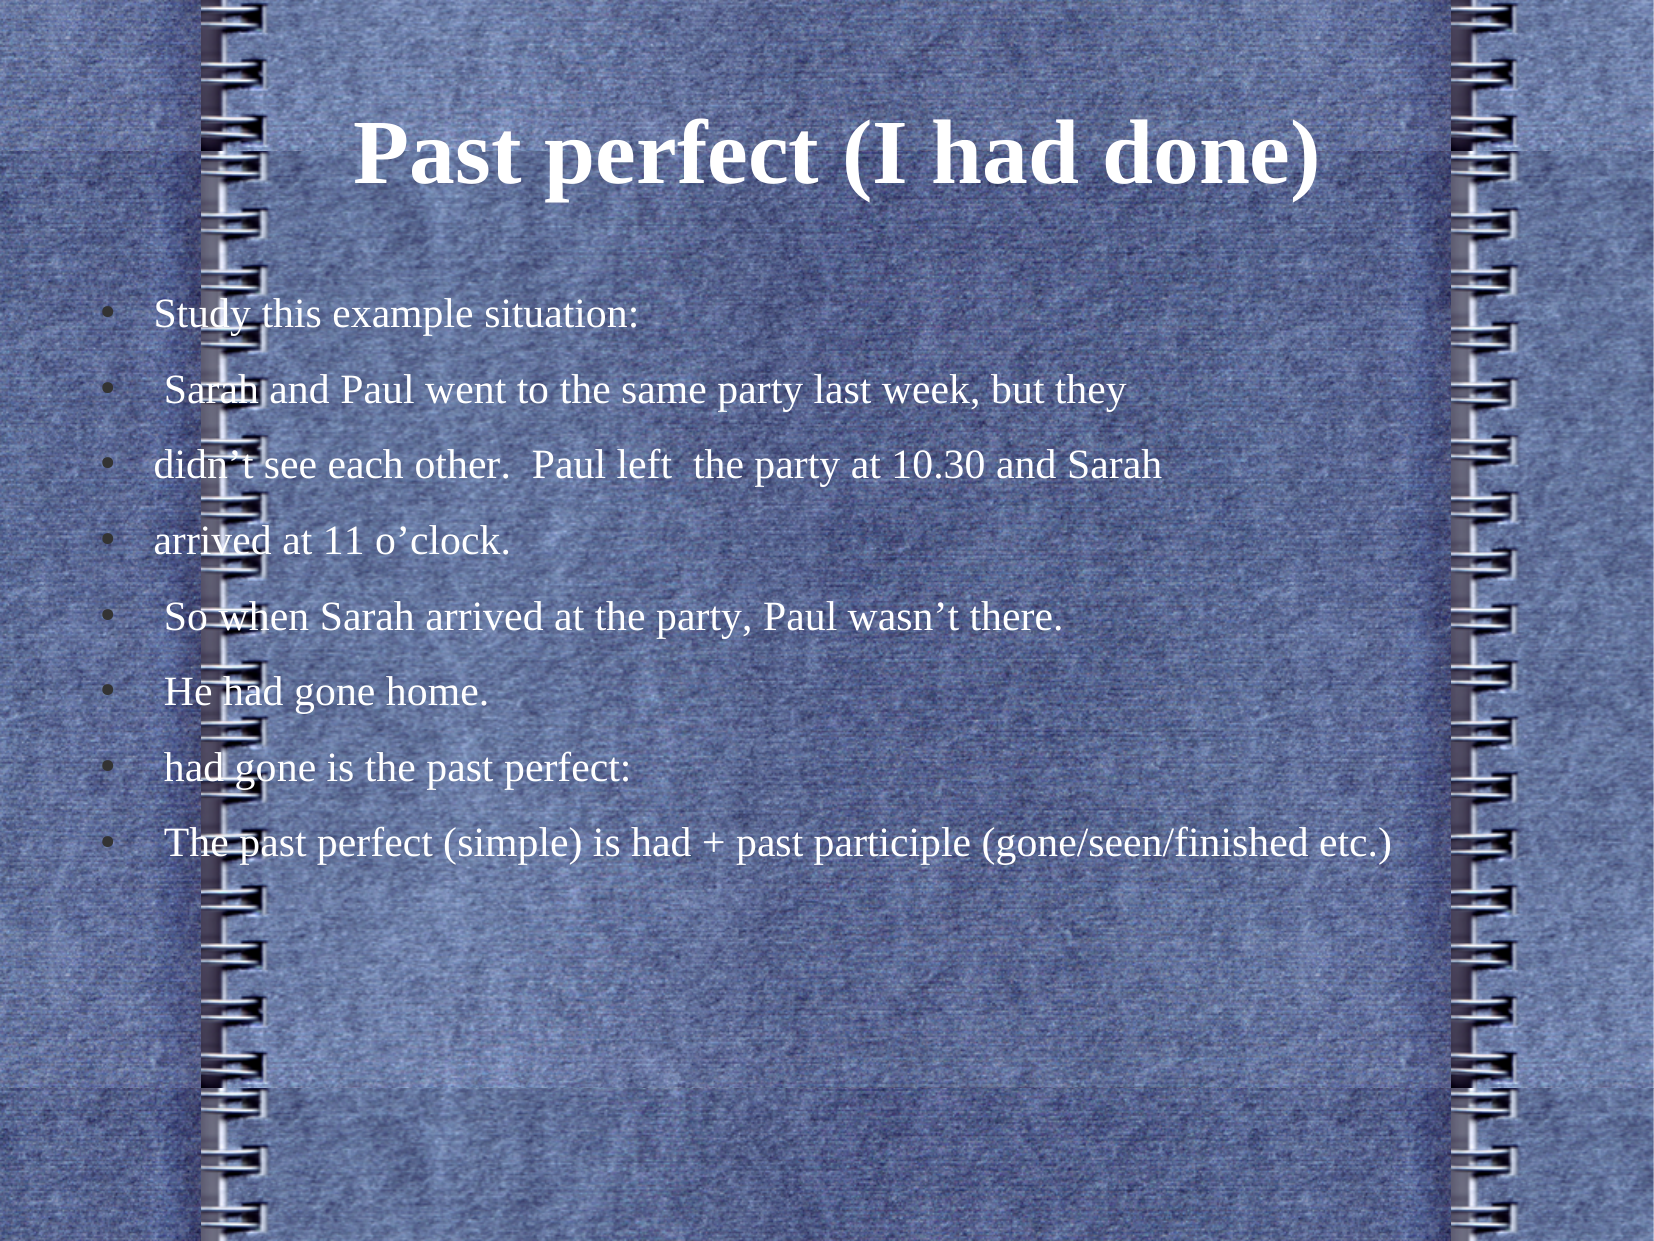

# Past perfect (I had done)
Study this example situation:
 Sarah and Paul went to the same party last week, but they
didn’t see each other. Paul left the party at 10.30 and Sarah
arrived at 11 o’clock.
 So when Sarah arrived at the party, Paul wasn’t there.
 He had gone home.
 had gone is the past perfect:
 The past perfect (simple) is had + past participle (gone/seen/finished etc.)